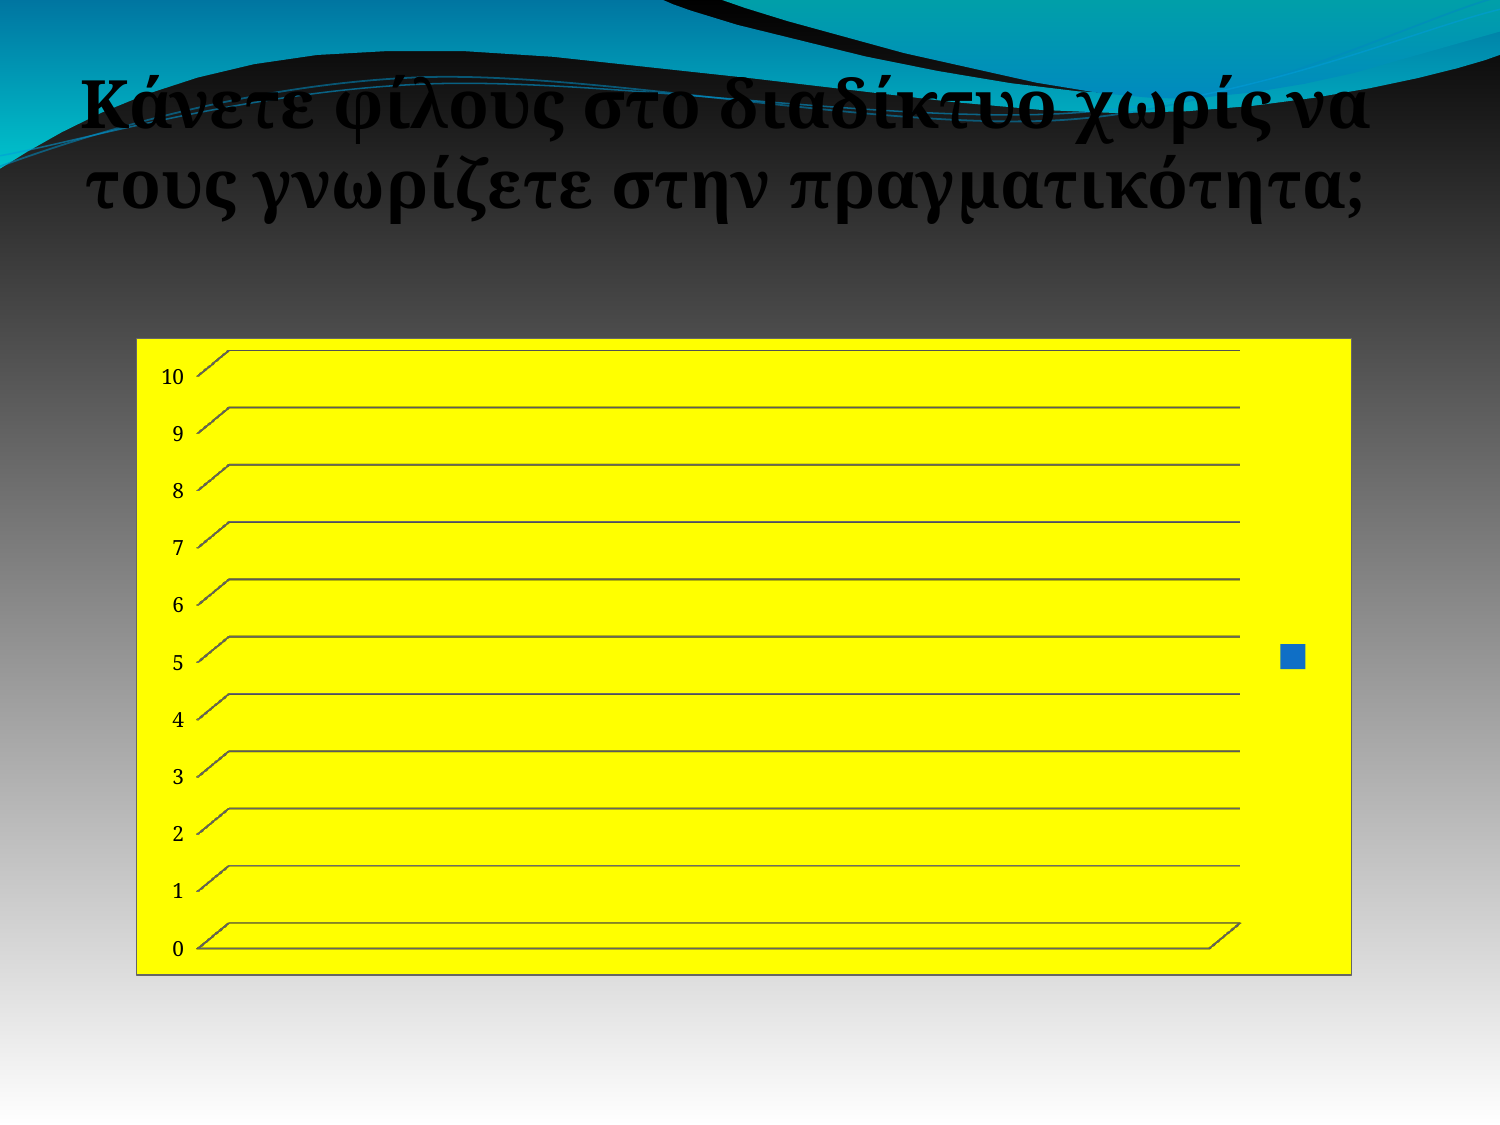

Κάνετε φίλους στο διαδίκτυο χωρίς να τους γνωρίζετε στην πραγματικότητα;
[unsupported chart]